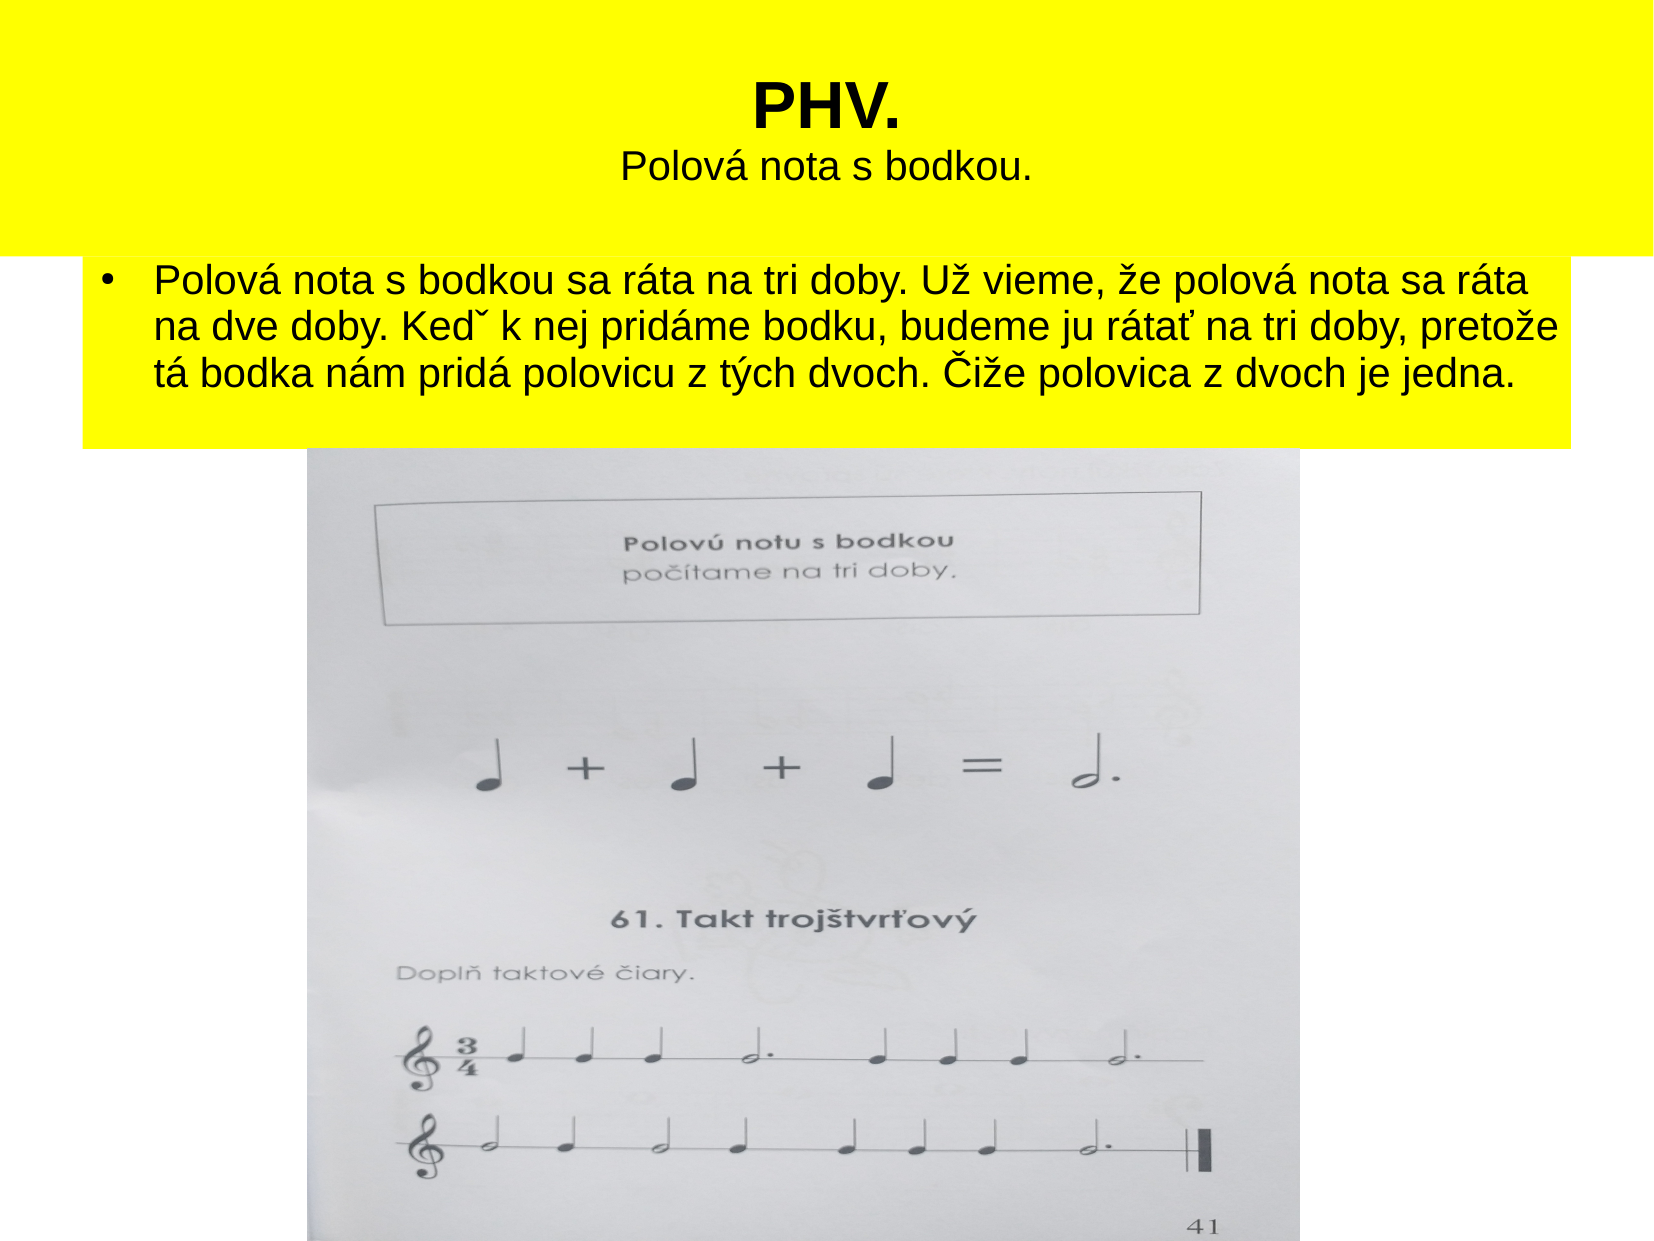

# PHV. Polová nota s bodkou.
Polová nota s bodkou sa ráta na tri doby. Už vieme, že polová nota sa ráta na dve doby. Kedˇ k nej pridáme bodku, budeme ju rátať na tri doby, pretože tá bodka nám pridá polovicu z tých dvoch. Čiže polovica z dvoch je jedna.